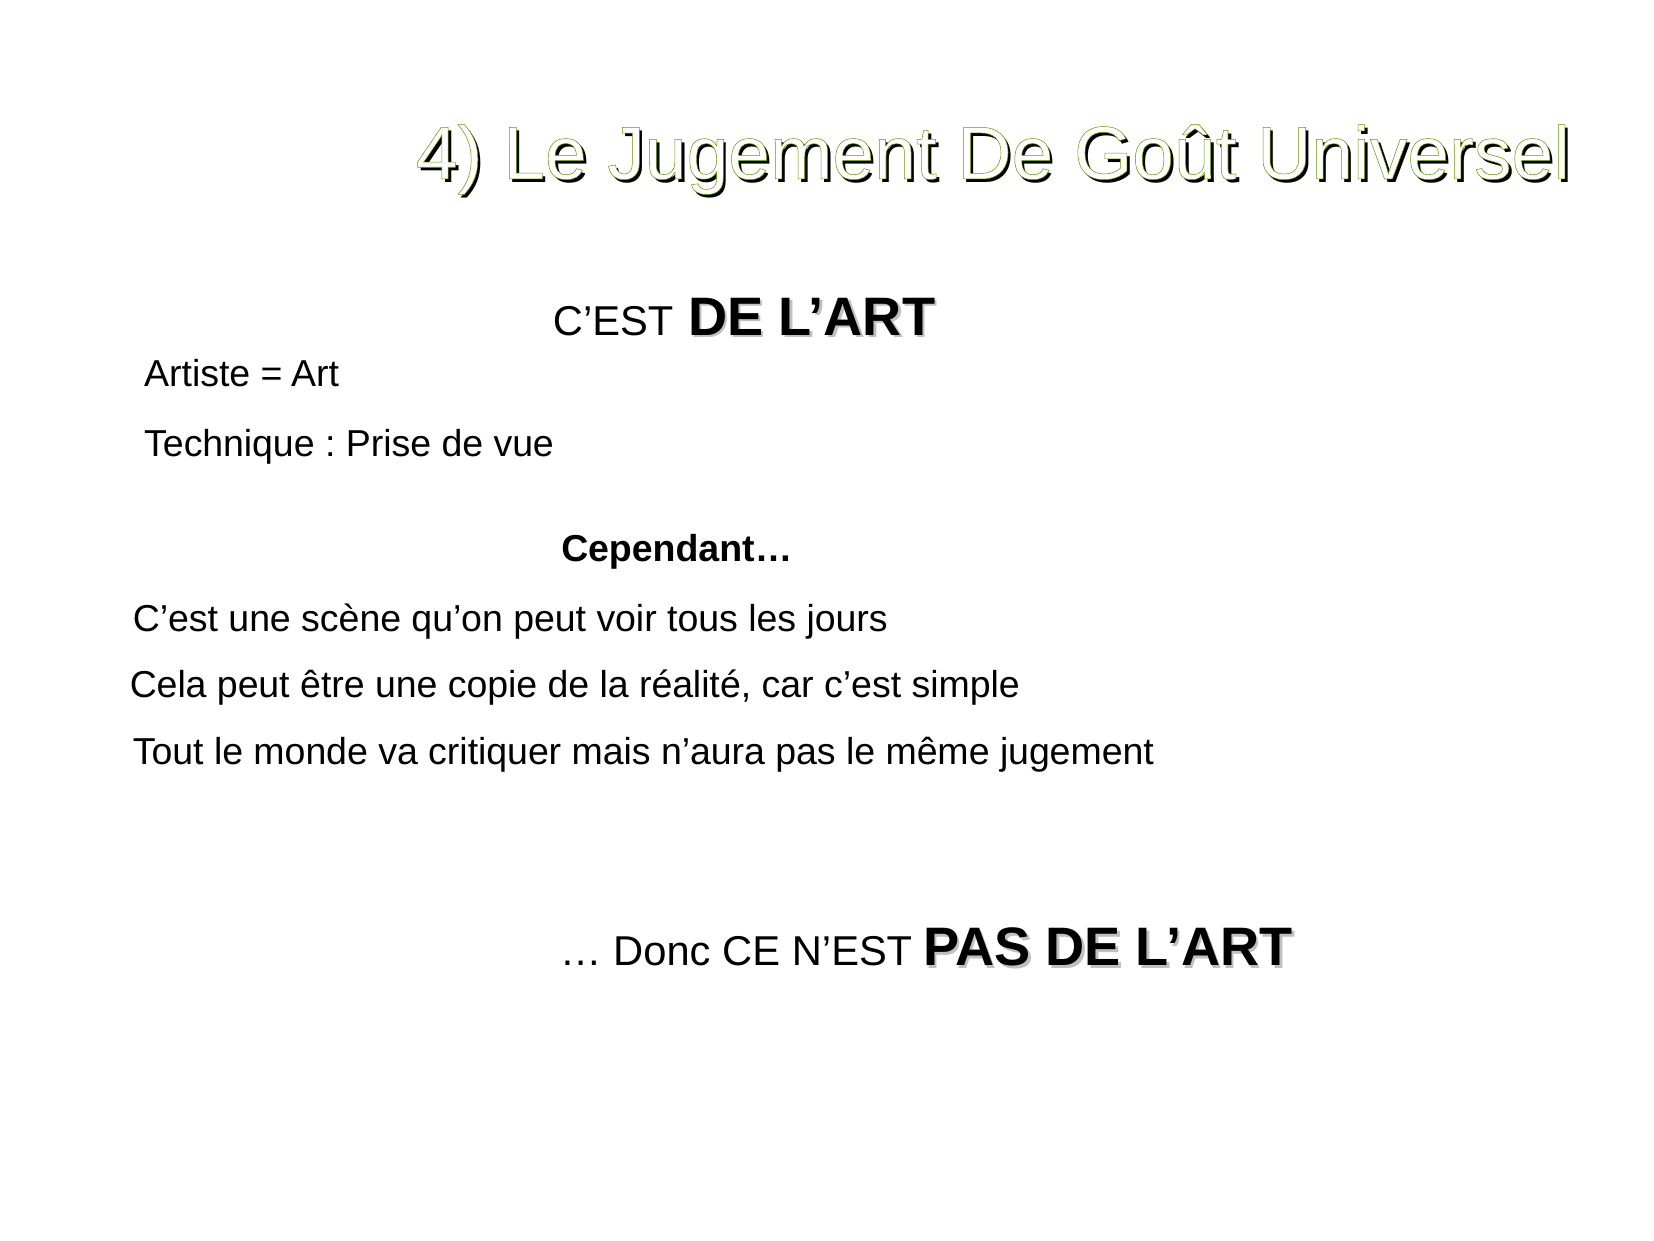

# 4) Le jugement de goût universel
C’EST DE L’ART
Artiste = Art
Technique : Prise de vue
Cependant…
C’est une scène qu’on peut voir tous les jours
Cela peut être une copie de la réalité, car c’est simple
Tout le monde va critiquer mais n’aura pas le même jugement
… Donc CE N’EST PAS DE L’ART